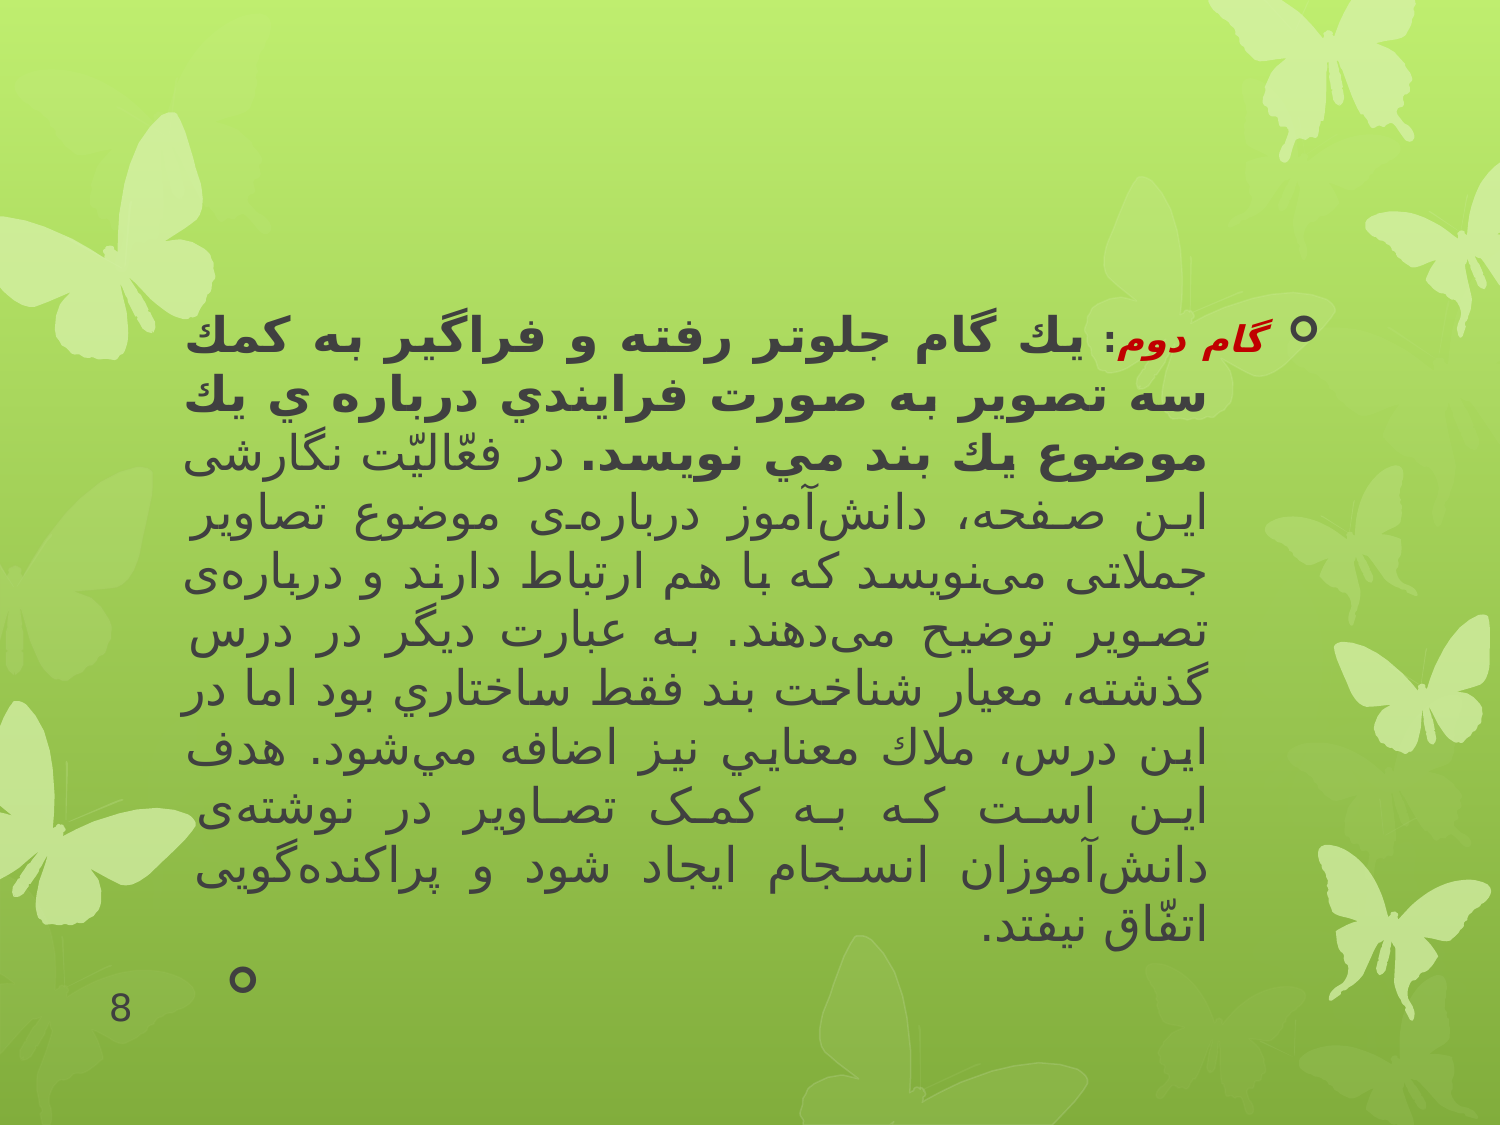

# گام دوم: يك گام جلوتر رفته و فراگير به كمك سه تصوير به صورت فرايندي درباره ي يك موضوع يك بند مي نويسد. در فعّالیّت نگارشی این صفحه، دانش‌آموز درباره‌ی موضوع تصاویر جملاتی می‌نویسد که با هم ارتباط دارند و درباره‌ی تصویر توضیح می‌دهند. به عبارت ديگر در درس گذشته، معيار شناخت بند فقط ساختاري بود اما در اين درس، ملاك معنايي نيز اضافه مي‌شود. هدف این است که به کمک تصاویر در نوشته‌ی دانش‌آموزان انسجام ایجاد شود و پراکنده‌گویی اتفّاق نیفتد.